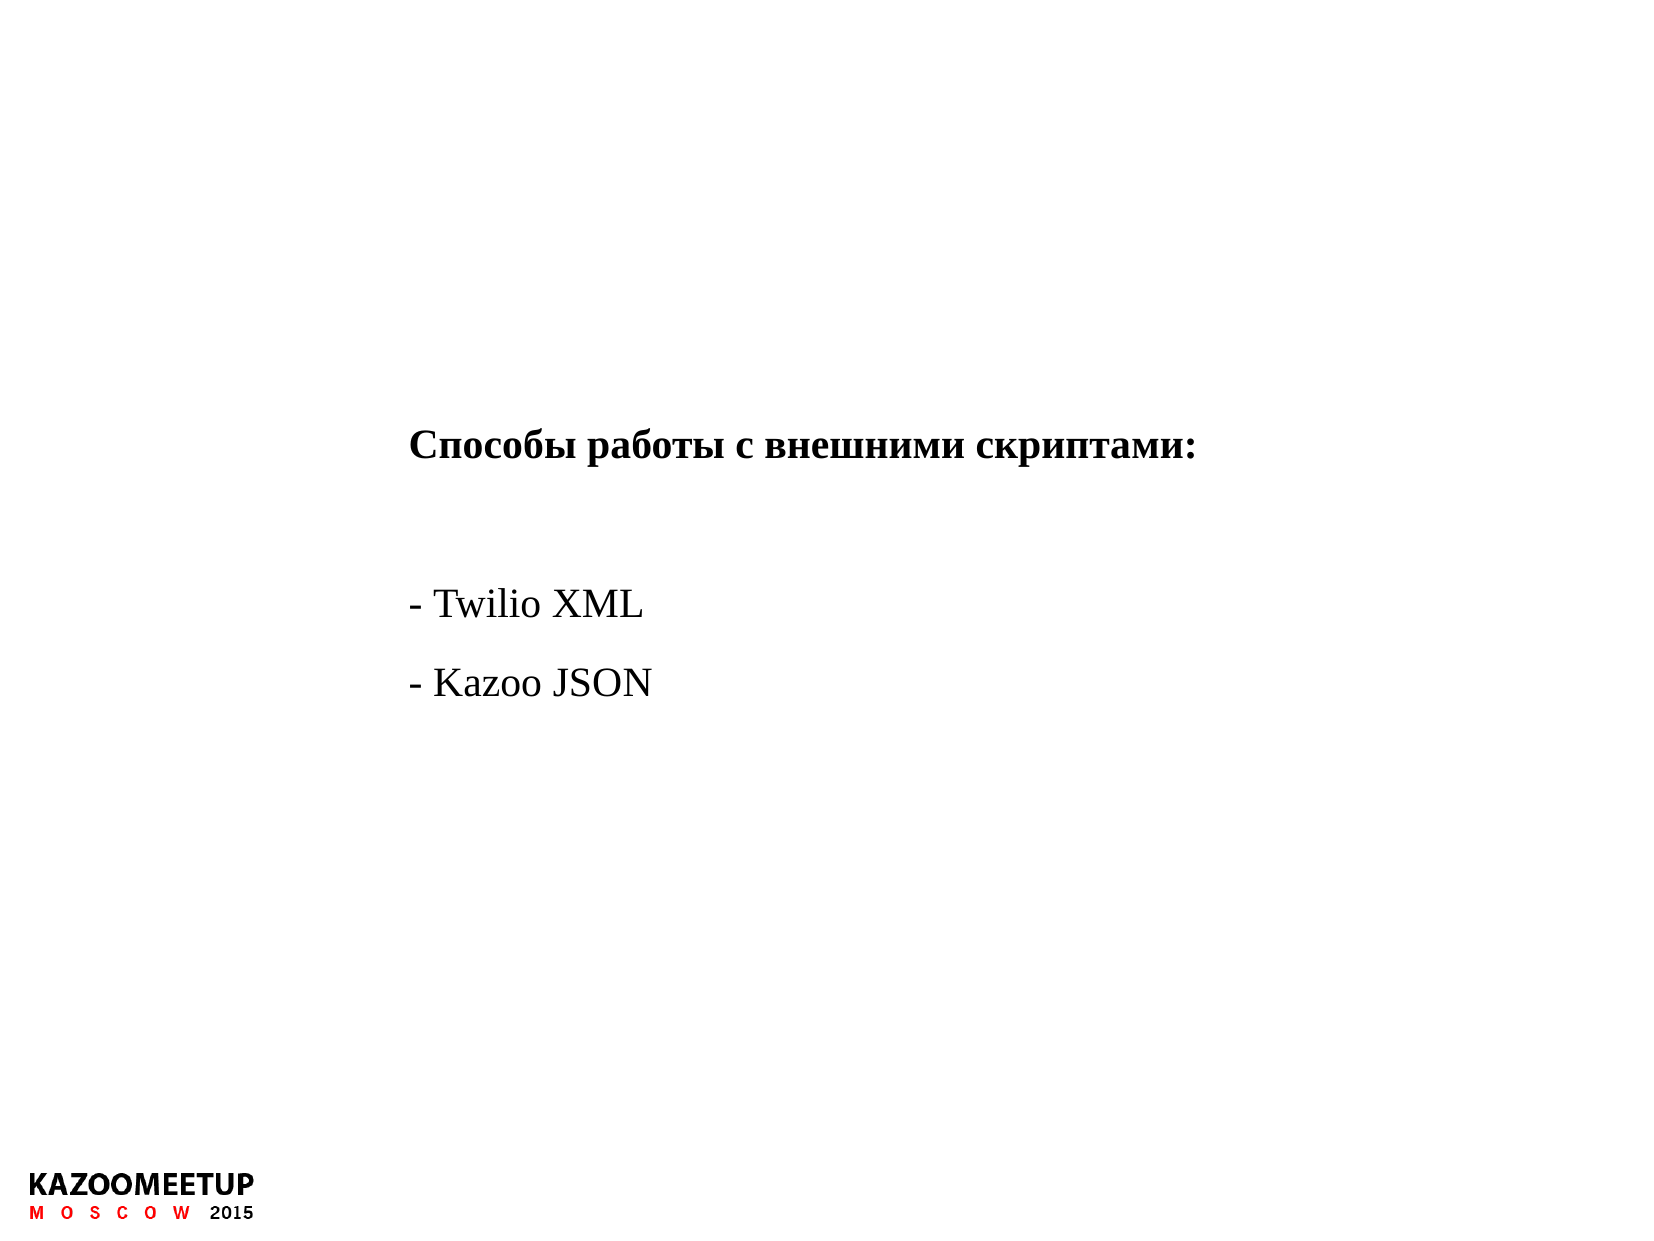

# Способы работы с внешними скриптами:
- Twilio XML
- Kazoo JSON